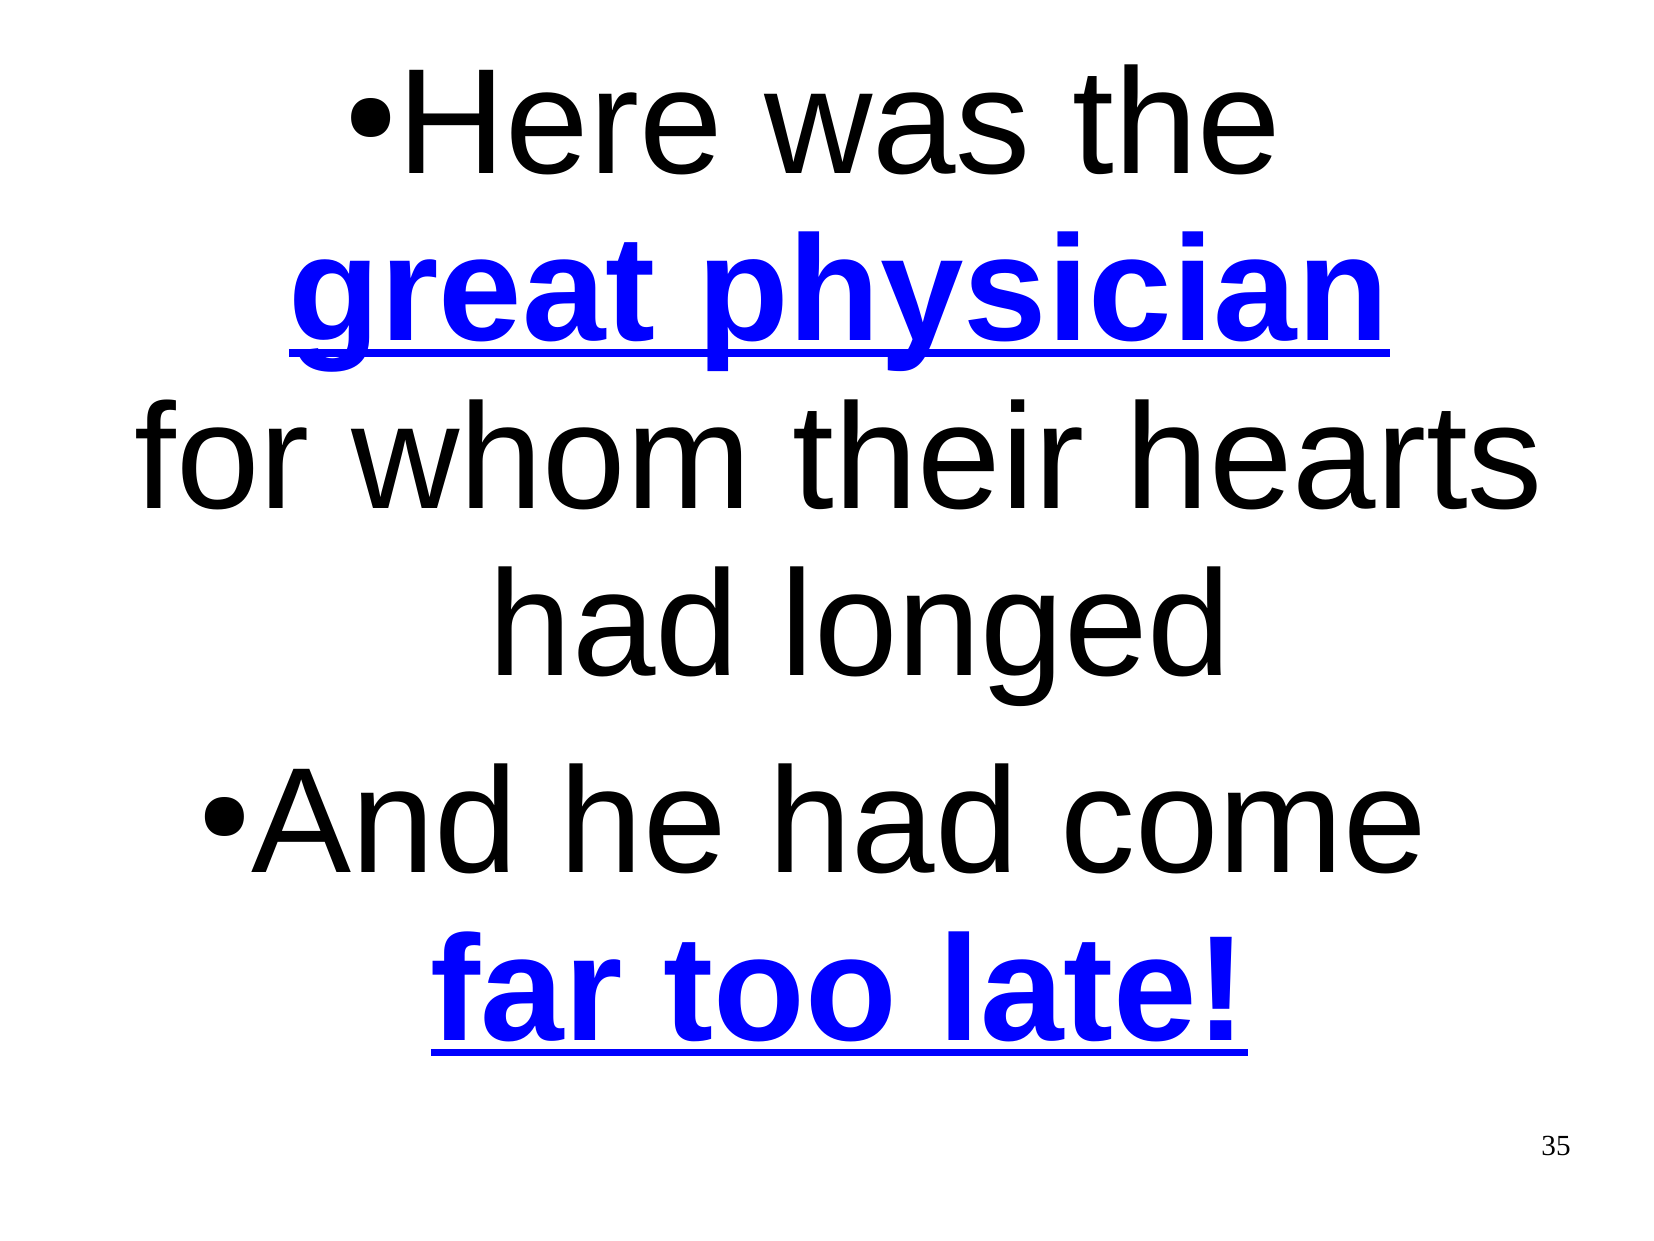

# Here was the great physician for whom their hearts had longed
And he had come
far too late!
35